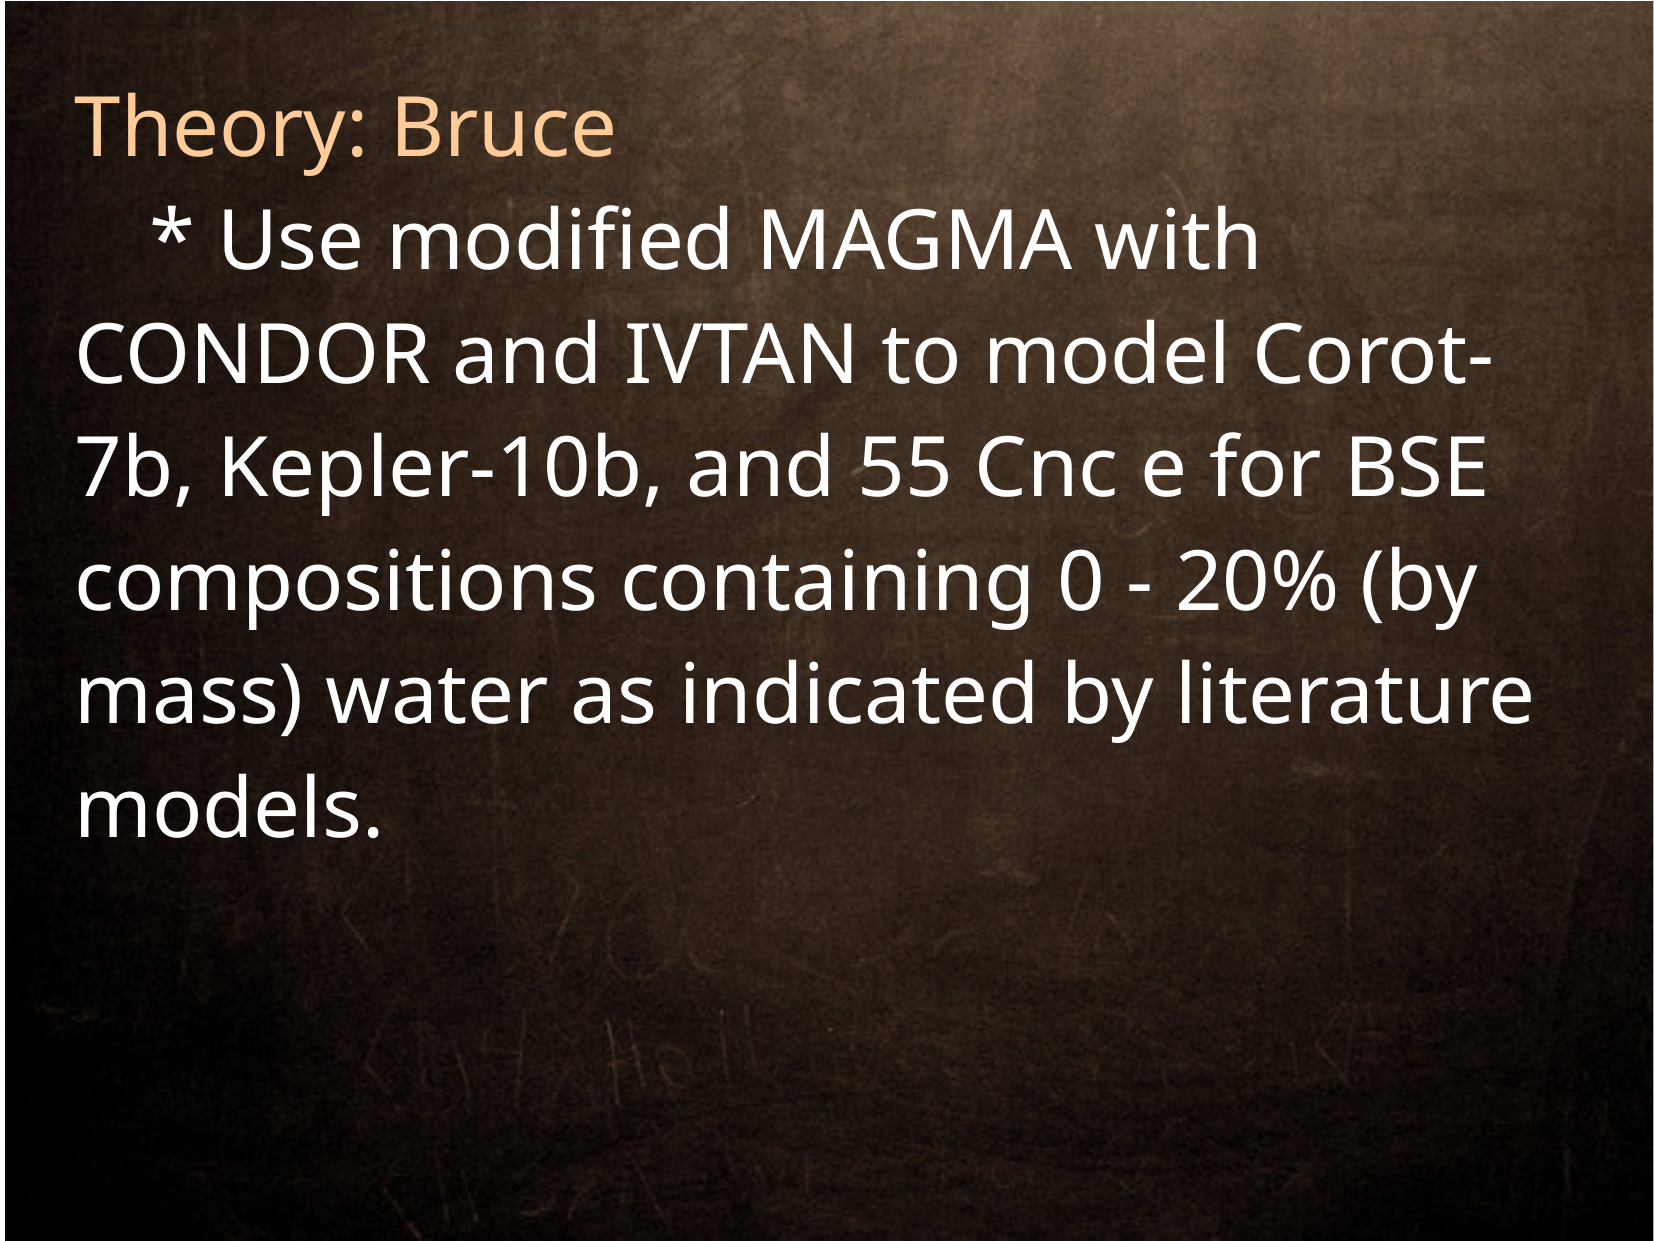

Theory: Bruce
	* Use modified MAGMA with CONDOR and IVTAN to model Corot-7b, Kepler-10b, and 55 Cnc e for BSE compositions containing 0 - 20% (by mass) water as indicated by literature models.